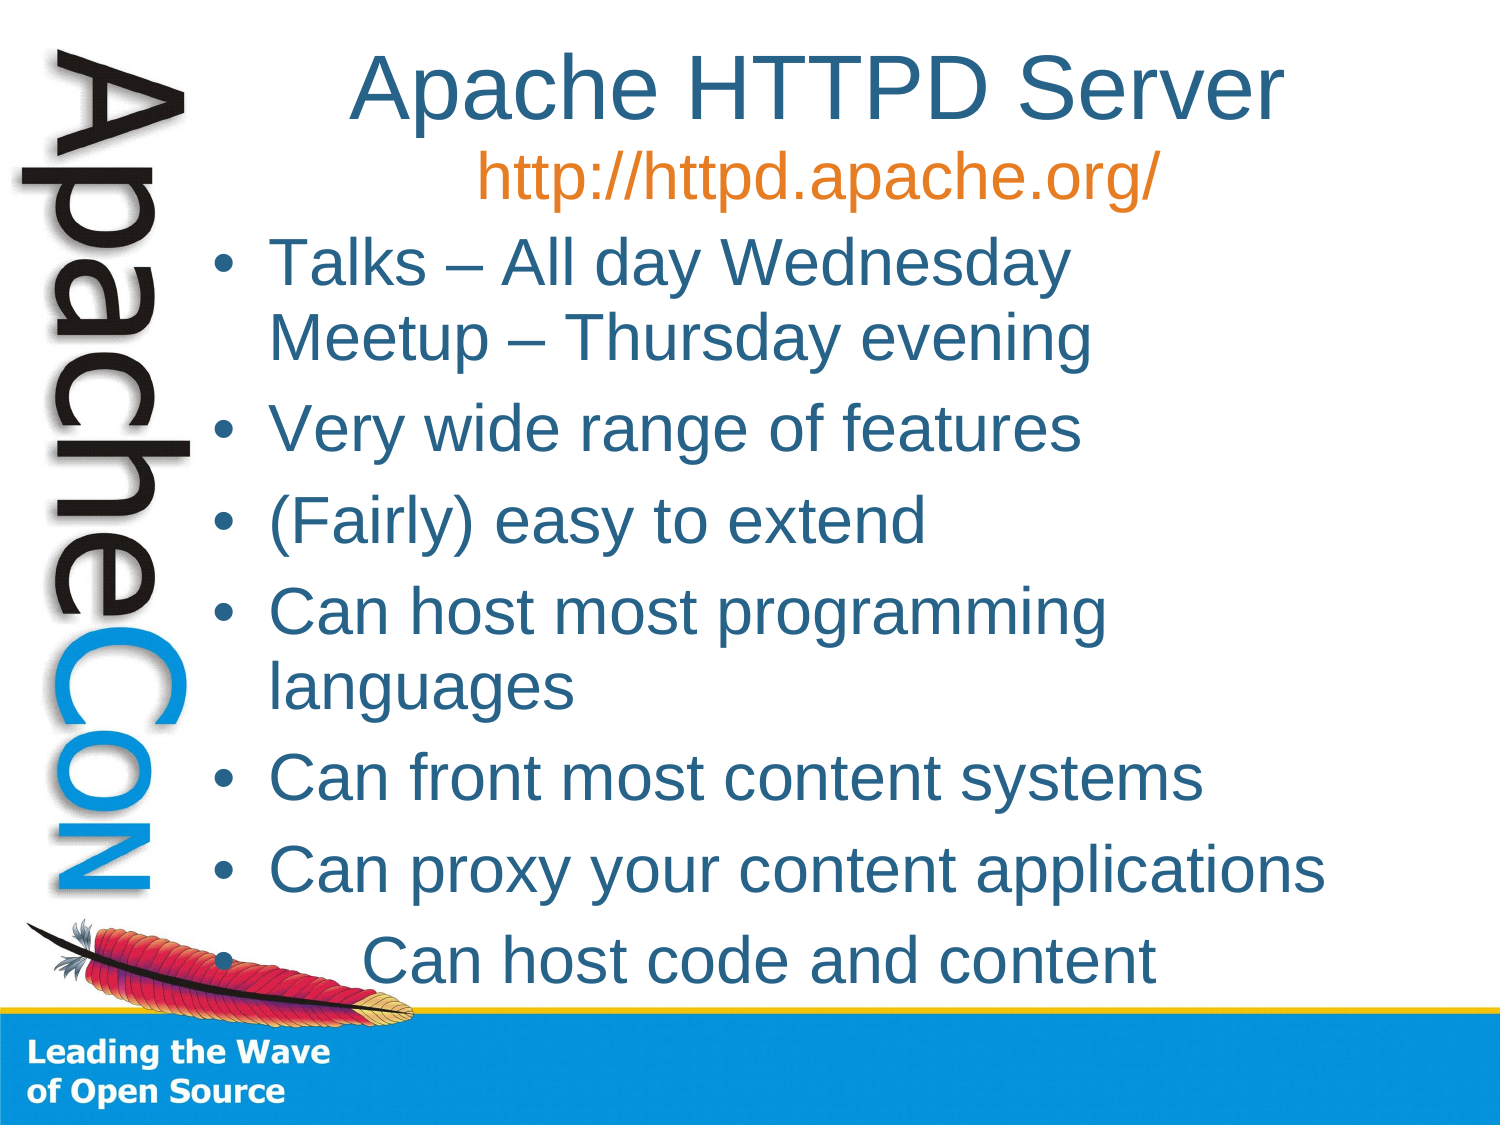

# Apache HTTPD Server http://httpd.apache.org/
Talks – All day Wednesday
Meetup – Thursday evening
Very wide range of features
(Fairly) easy to extend
Can host most programming languages
Can front most content systems
Can proxy your content applications
 Can host code and content